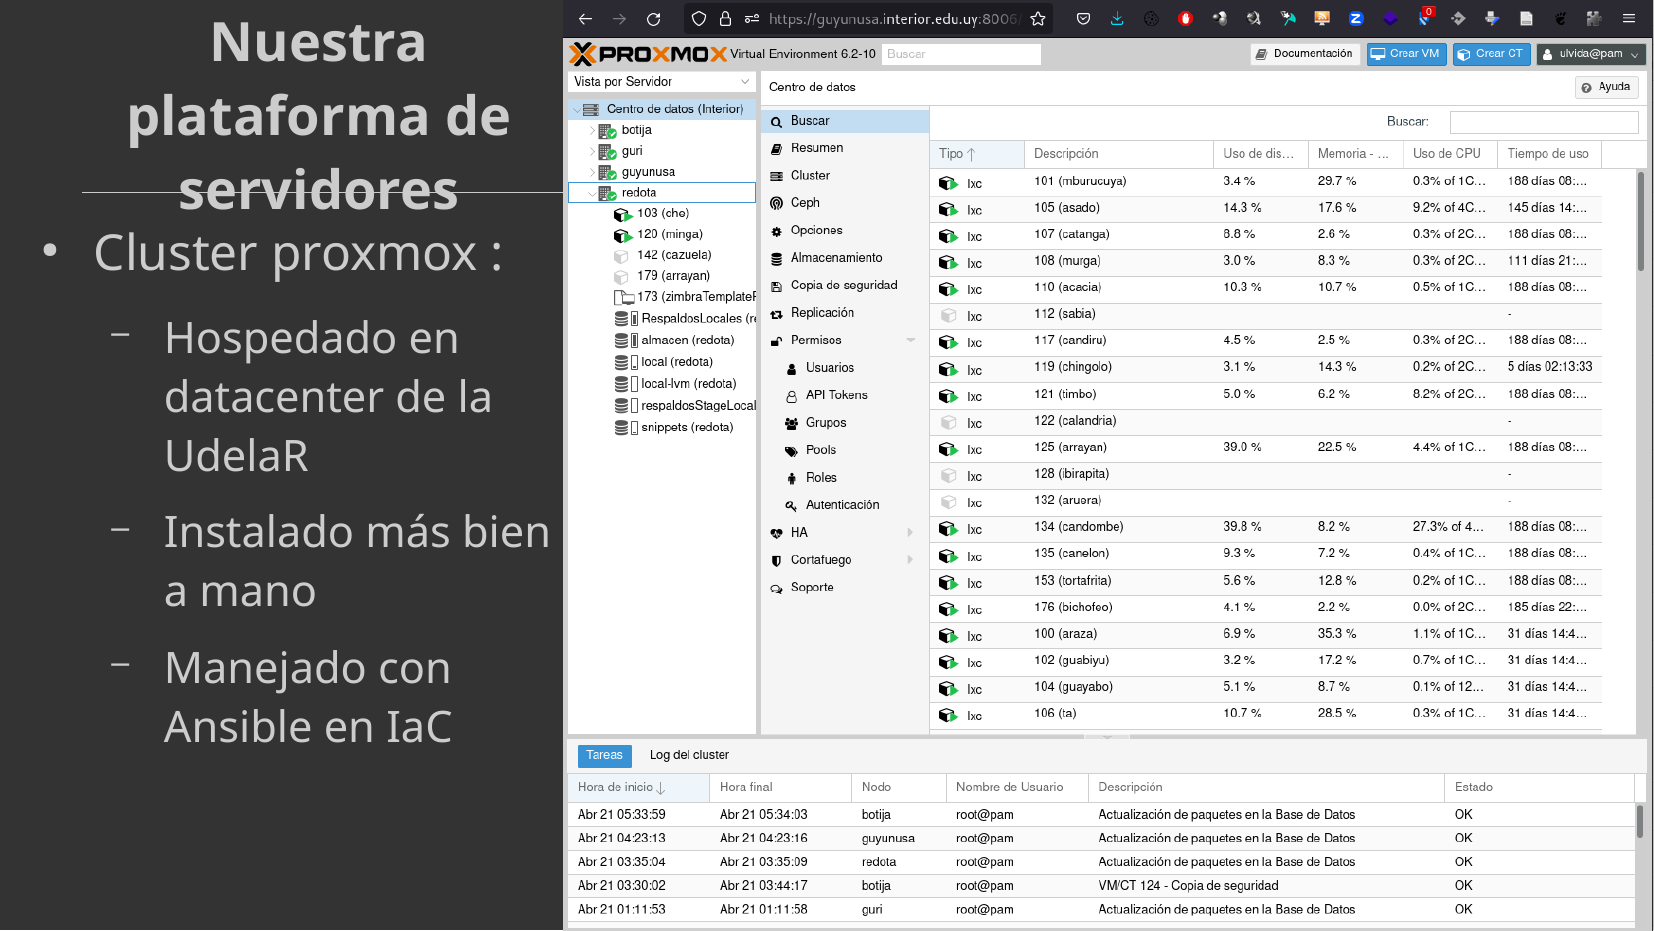

# Nuestra plataforma de servidores
Cluster proxmox :
Hospedado en datacenter de la UdelaR
Instalado más bien a mano
Manejado con Ansible en IaC